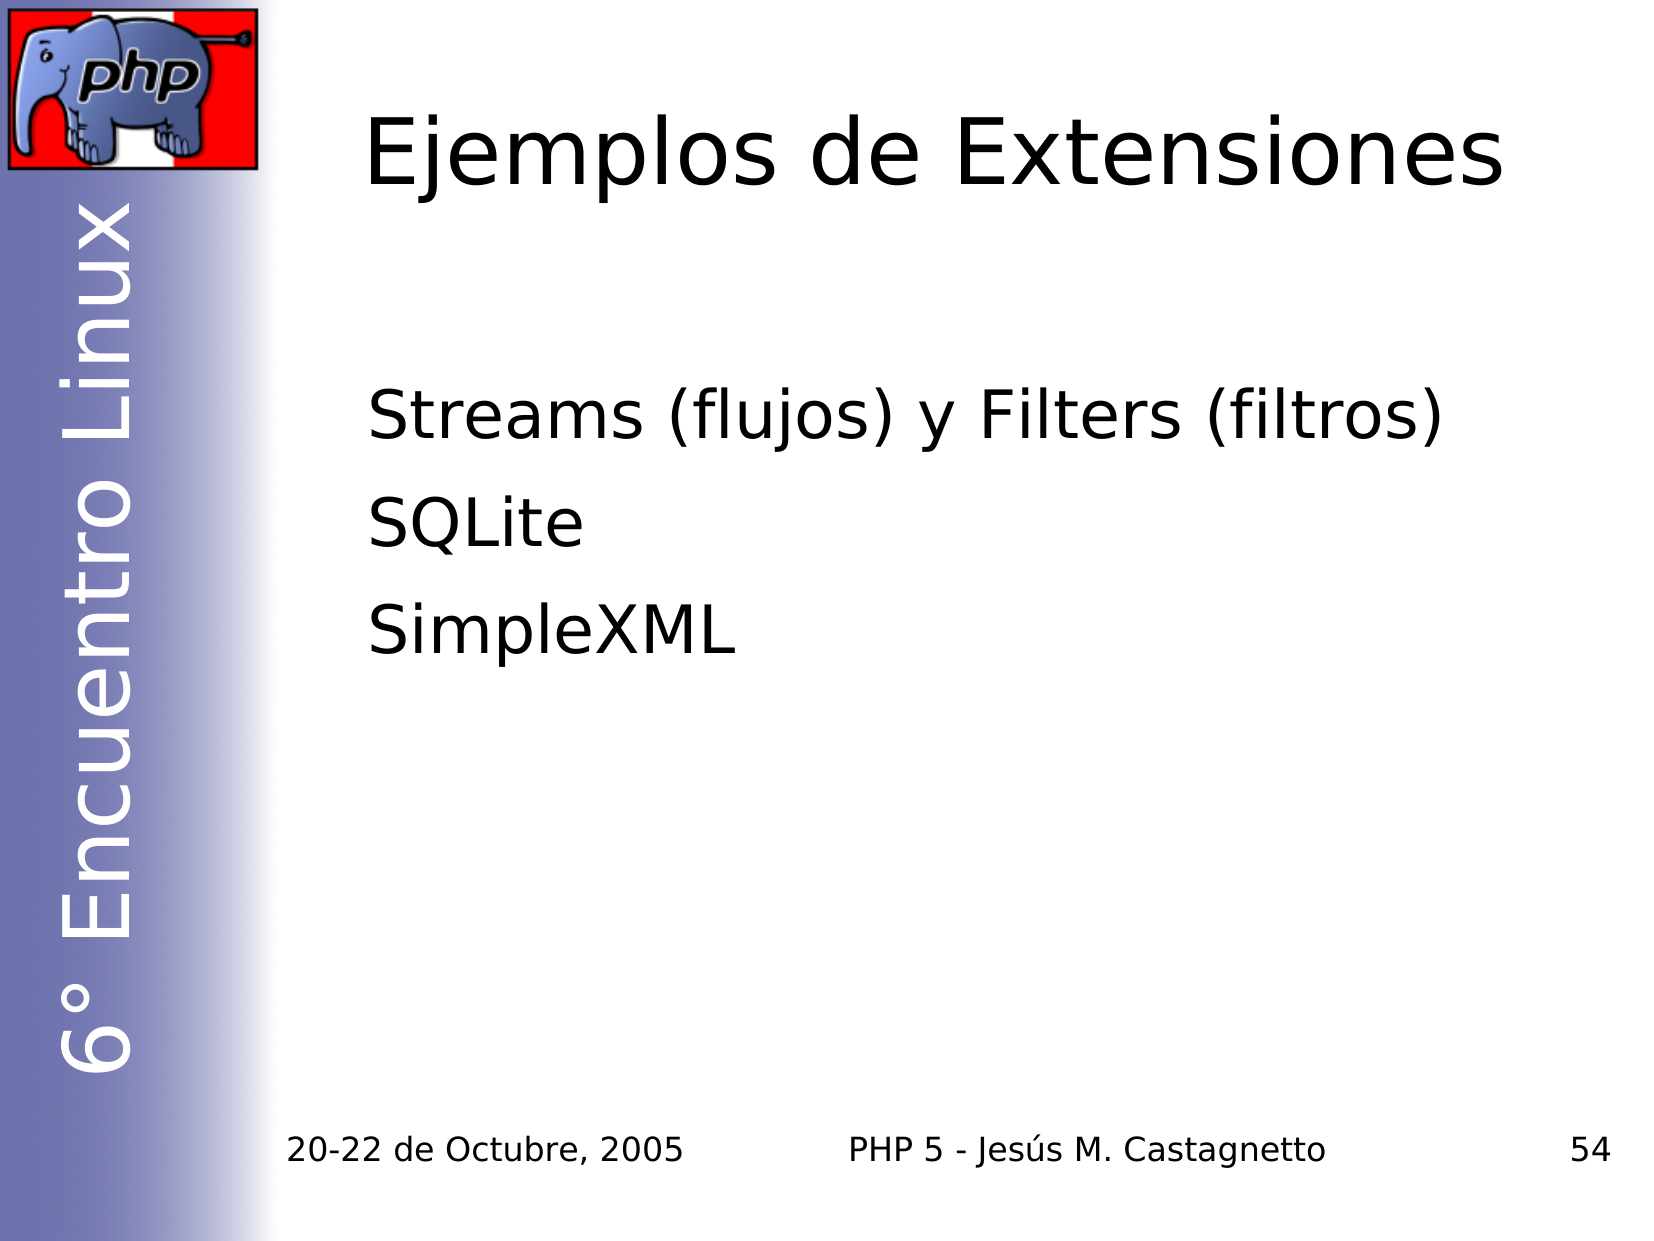

# Ejemplos de Extensiones
Streams (flujos) y Filters (filtros)
SQLite
SimpleXML
20-22 de Octubre, 2005
PHP 5 - Jesús M. Castagnetto
54